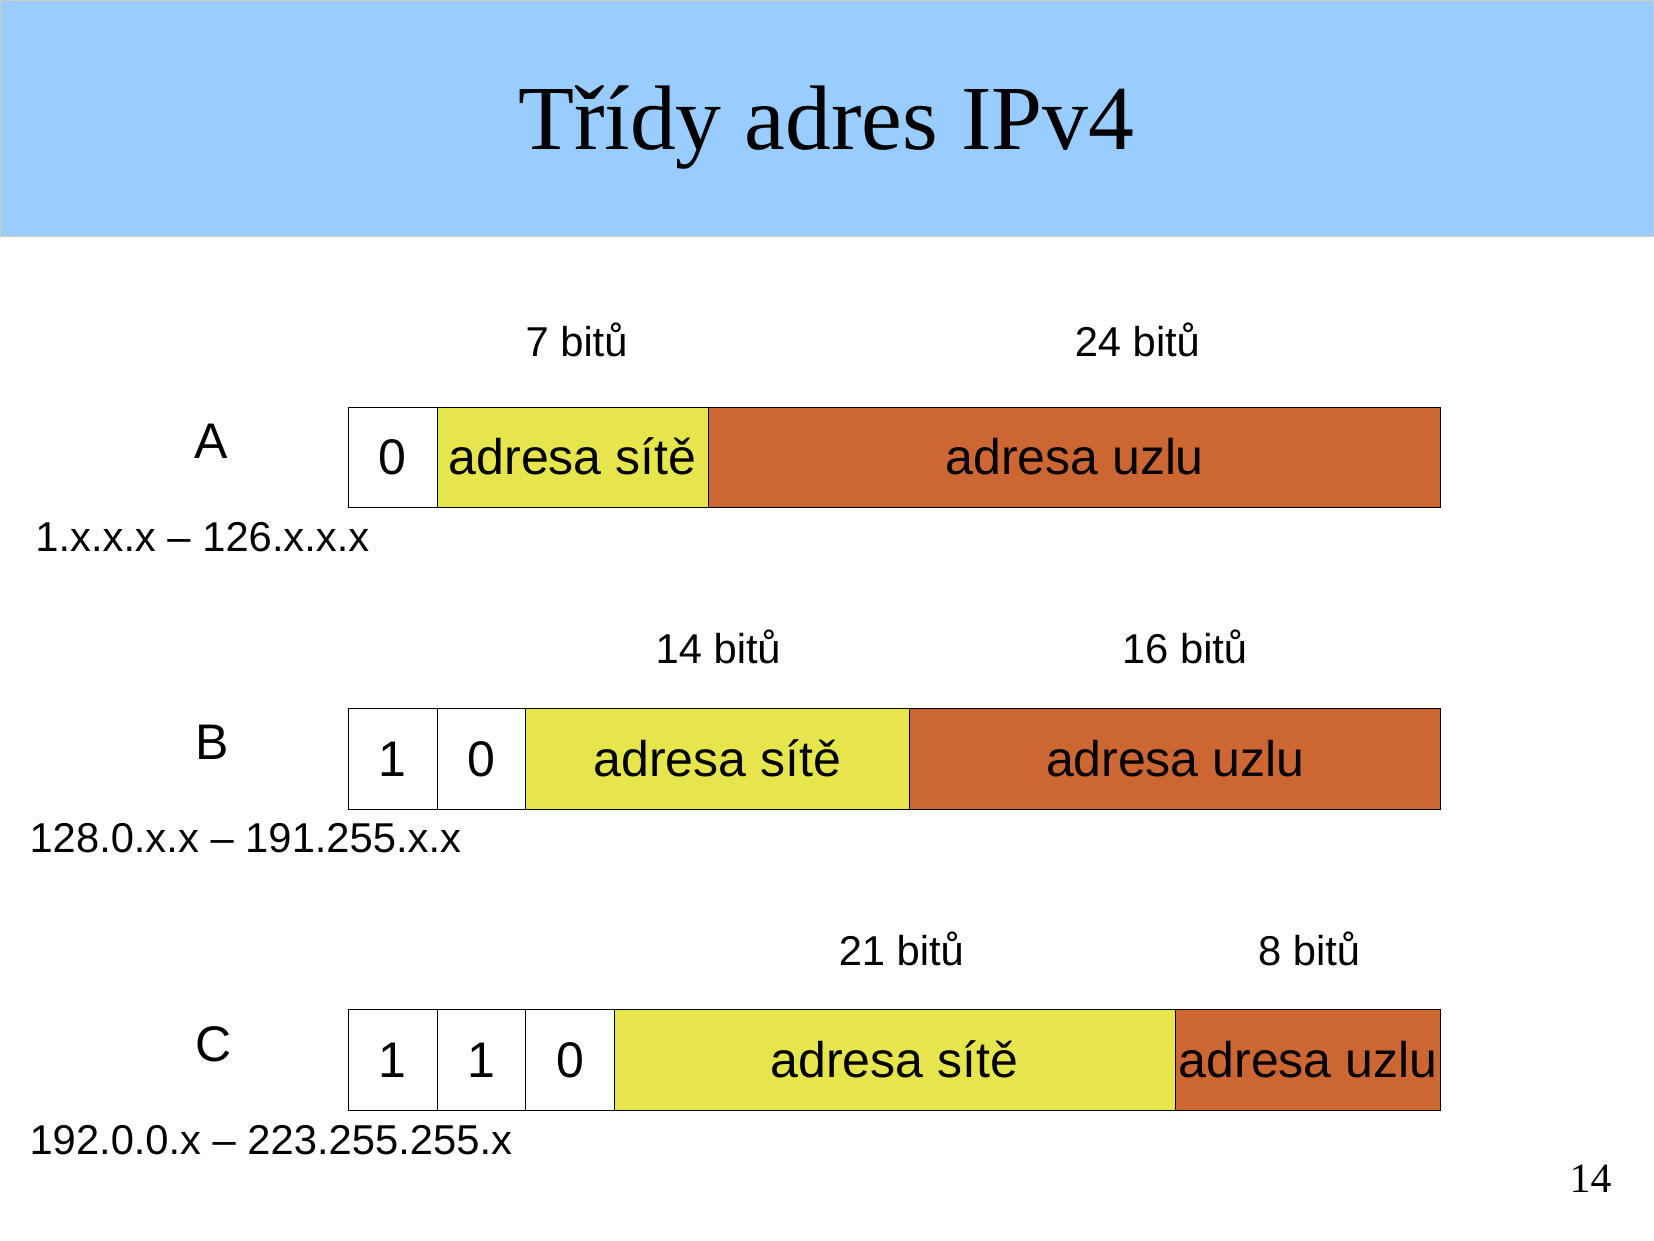

# Třídy adres IPv4
7 bitů
24 bitů
0
adresa sítě
adresa uzlu
A
1.x.x.x – 126.x.x.x
16 bitů
14 bitů
1
0
adresa sítě
adresa uzlu
B
128.0.x.x – 191.255.x.x
21 bitů
8 bitů
1
1
0
adresa sítě
adresa uzlu
C
192.0.0.x – 223.255.255.x